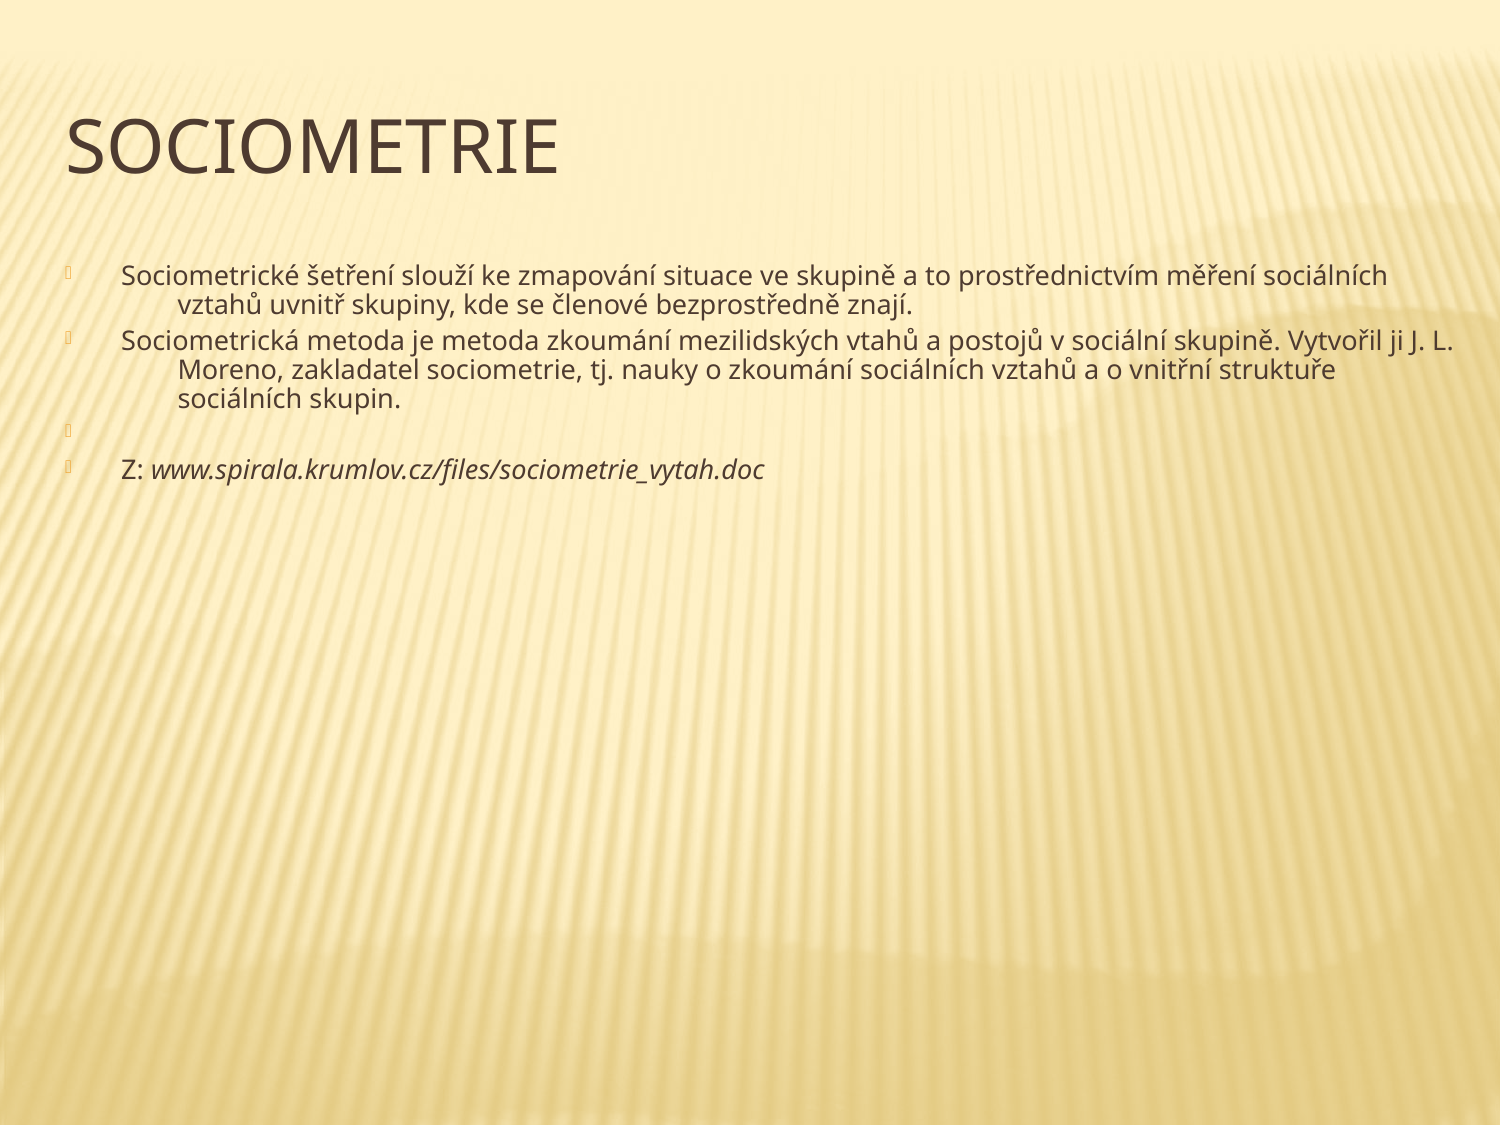

# Sociometrie
Sociometrické šetření slouží ke zmapování situace ve skupině a to prostřednictvím měření sociálních vztahů uvnitř skupiny, kde se členové bezprostředně znají.
Sociometrická metoda je metoda zkoumání mezilidských vtahů a postojů v sociální skupině. Vytvořil ji J. L. Moreno, zakladatel sociometrie, tj. nauky o zkoumání sociálních vztahů a o vnitřní struktuře sociálních skupin.
Z: www.spirala.krumlov.cz/files/sociometrie_vytah.doc